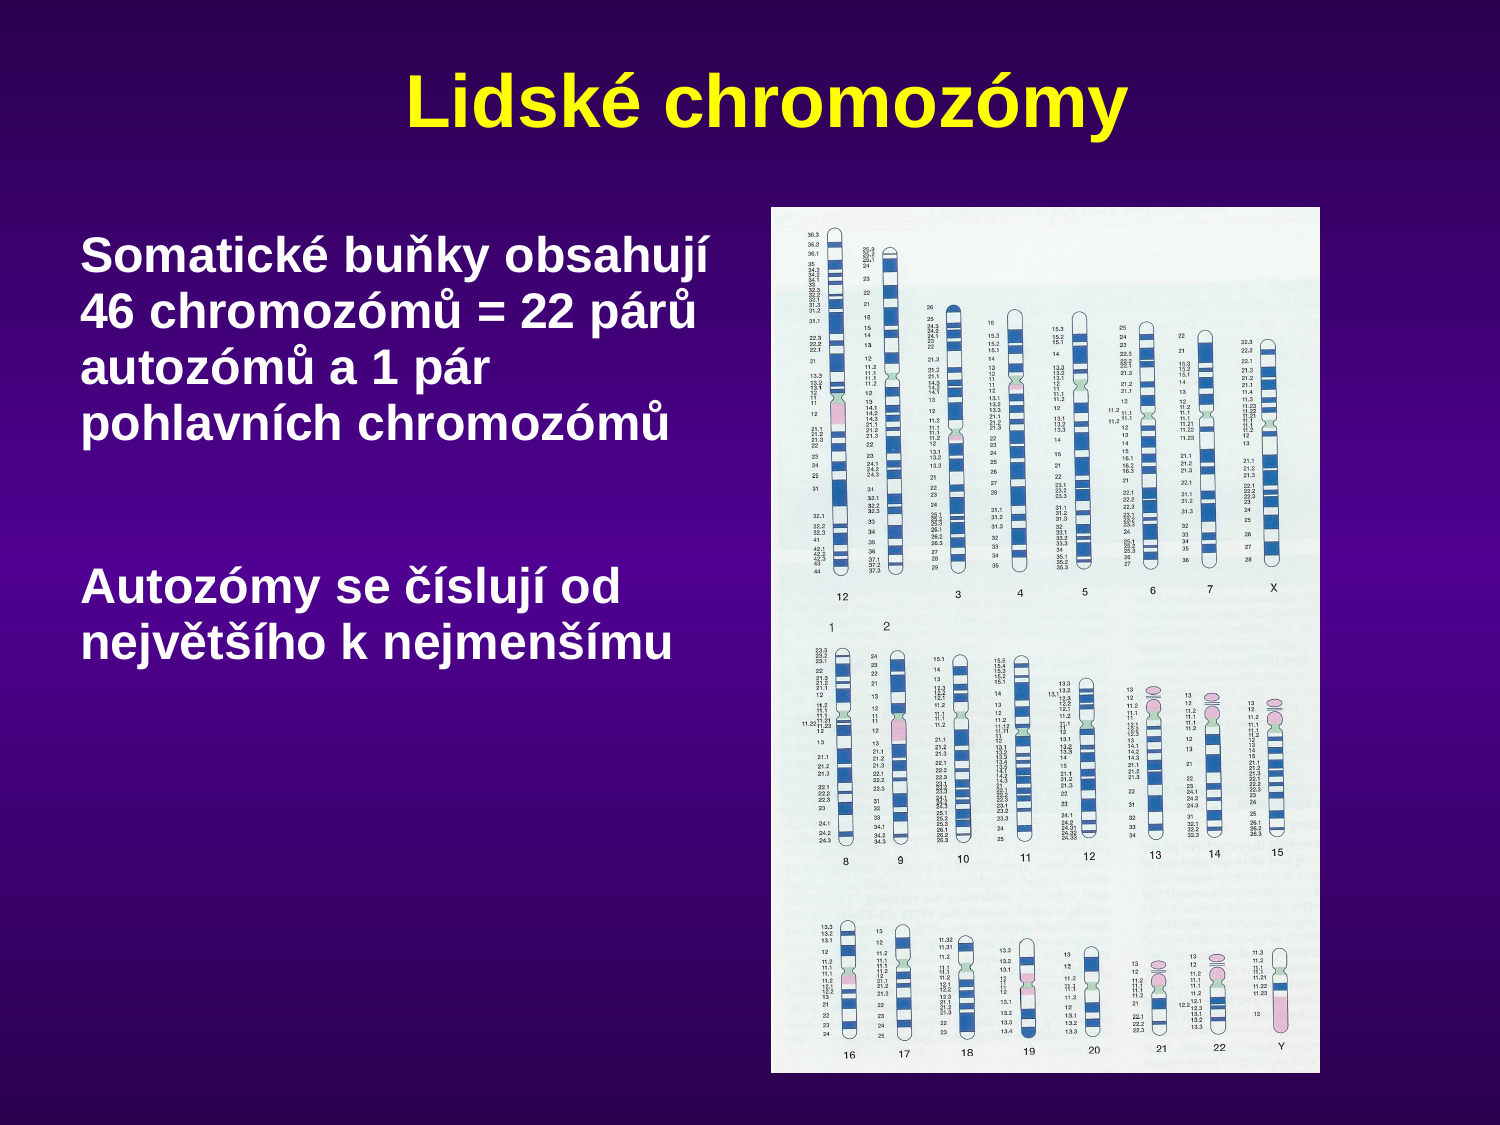

# Lidské chromozómy
Somatické buňky obsahují 46 chromozómů = 22 párů autozómů a 1 pár pohlavních chromozómů
Autozómy se číslují od největšího k nejmenšímu